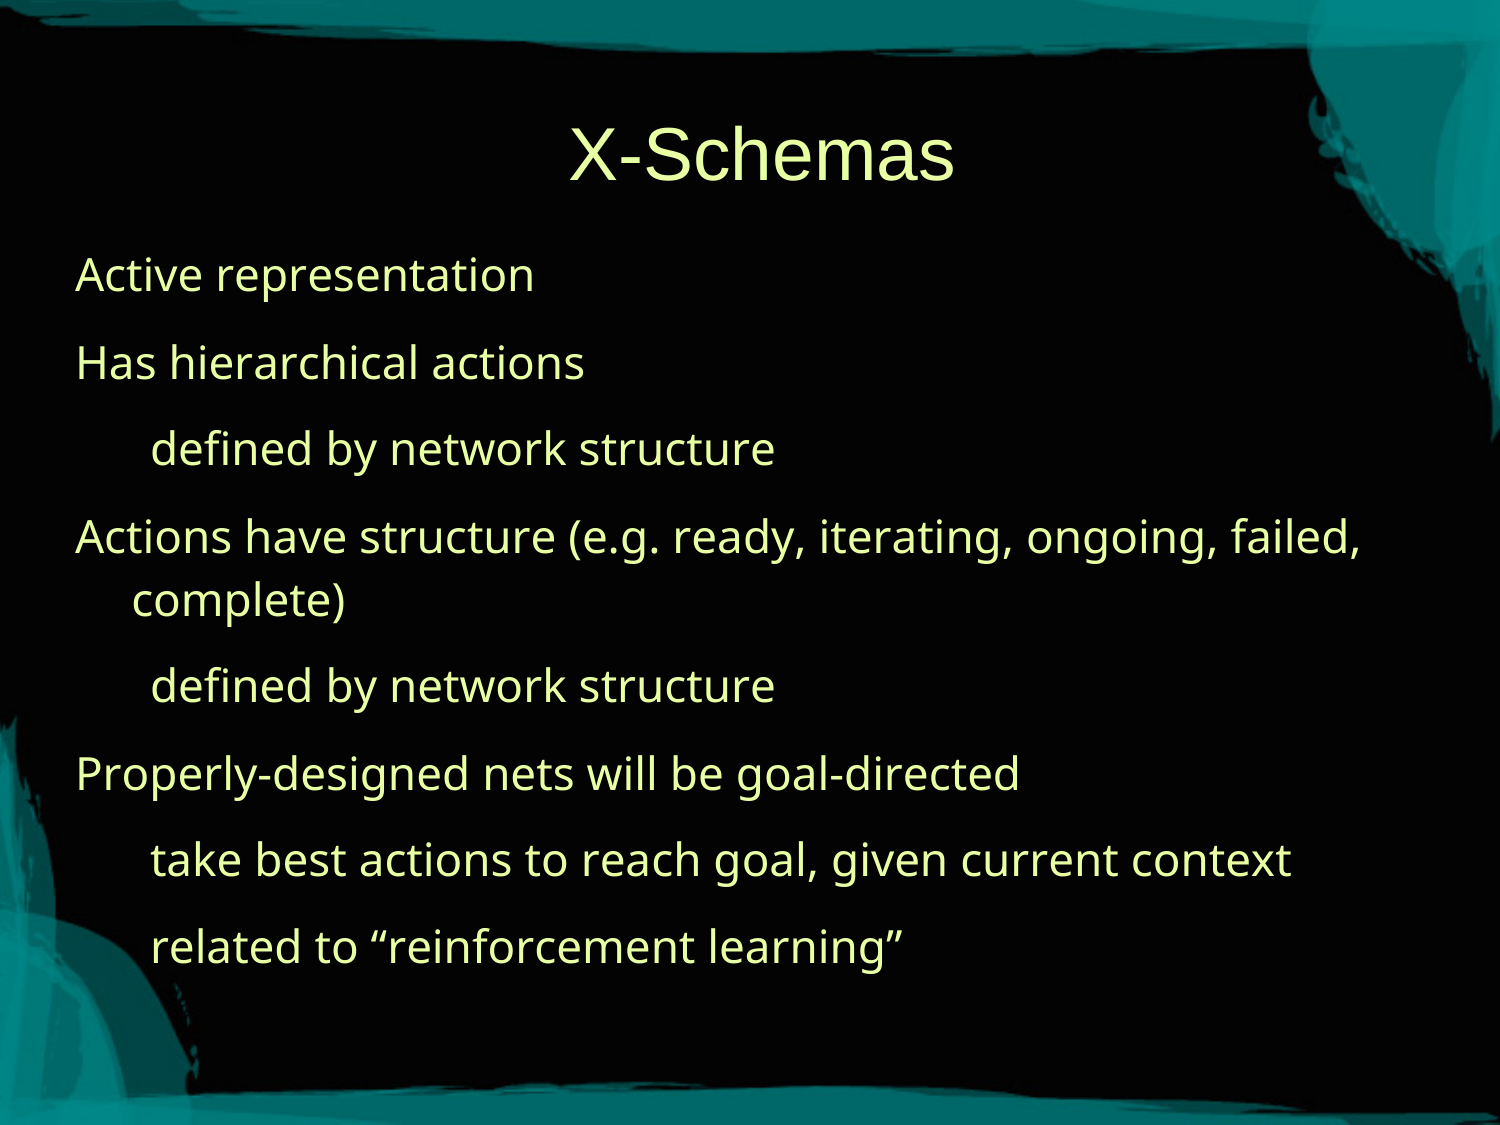

# X-Schemas
Active representation
Has hierarchical actions
defined by network structure
Actions have structure (e.g. ready, iterating, ongoing, failed, complete)
defined by network structure
Properly-designed nets will be goal-directed
take best actions to reach goal, given current context
related to “reinforcement learning”